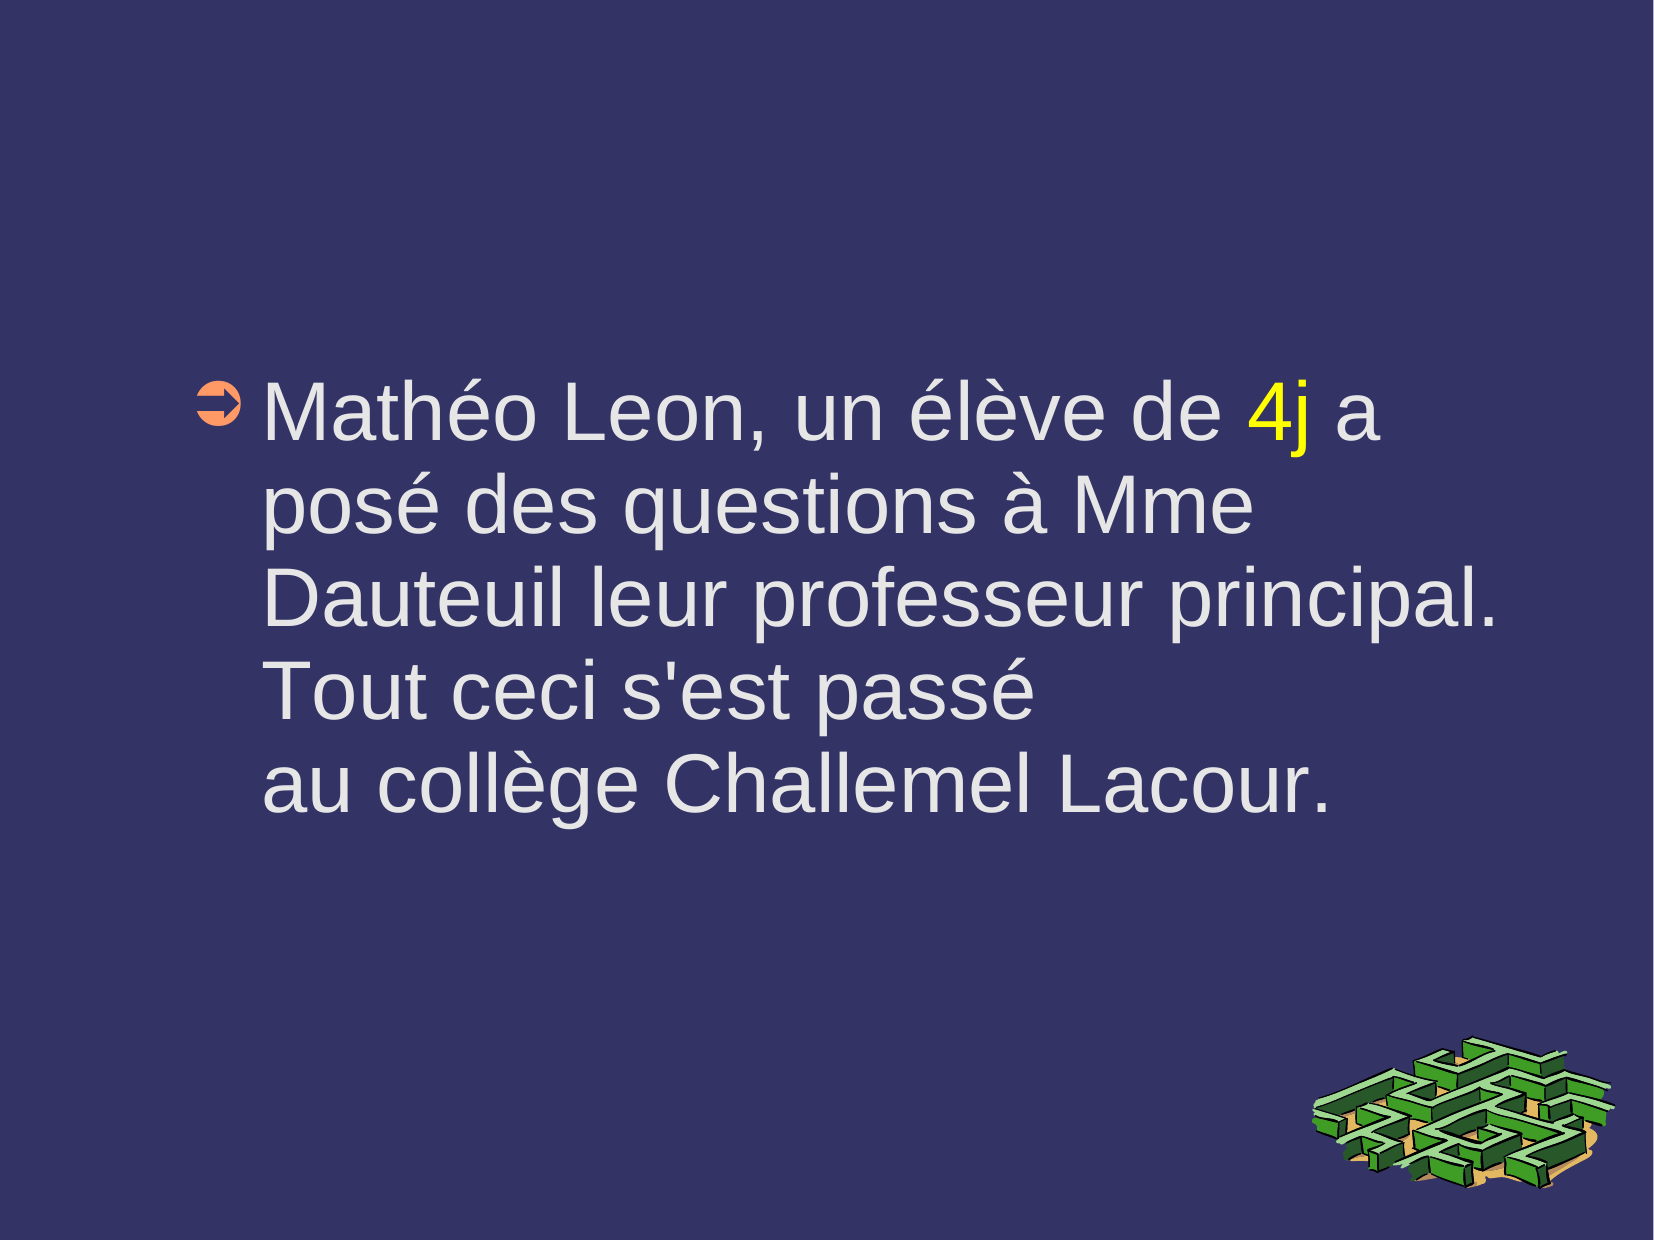

#
Mathéo Leon, un élève de 4j a posé des questions à Mme Dauteuil leur professeur principal. Tout ceci s'est passé
au collège Challemel Lacour.